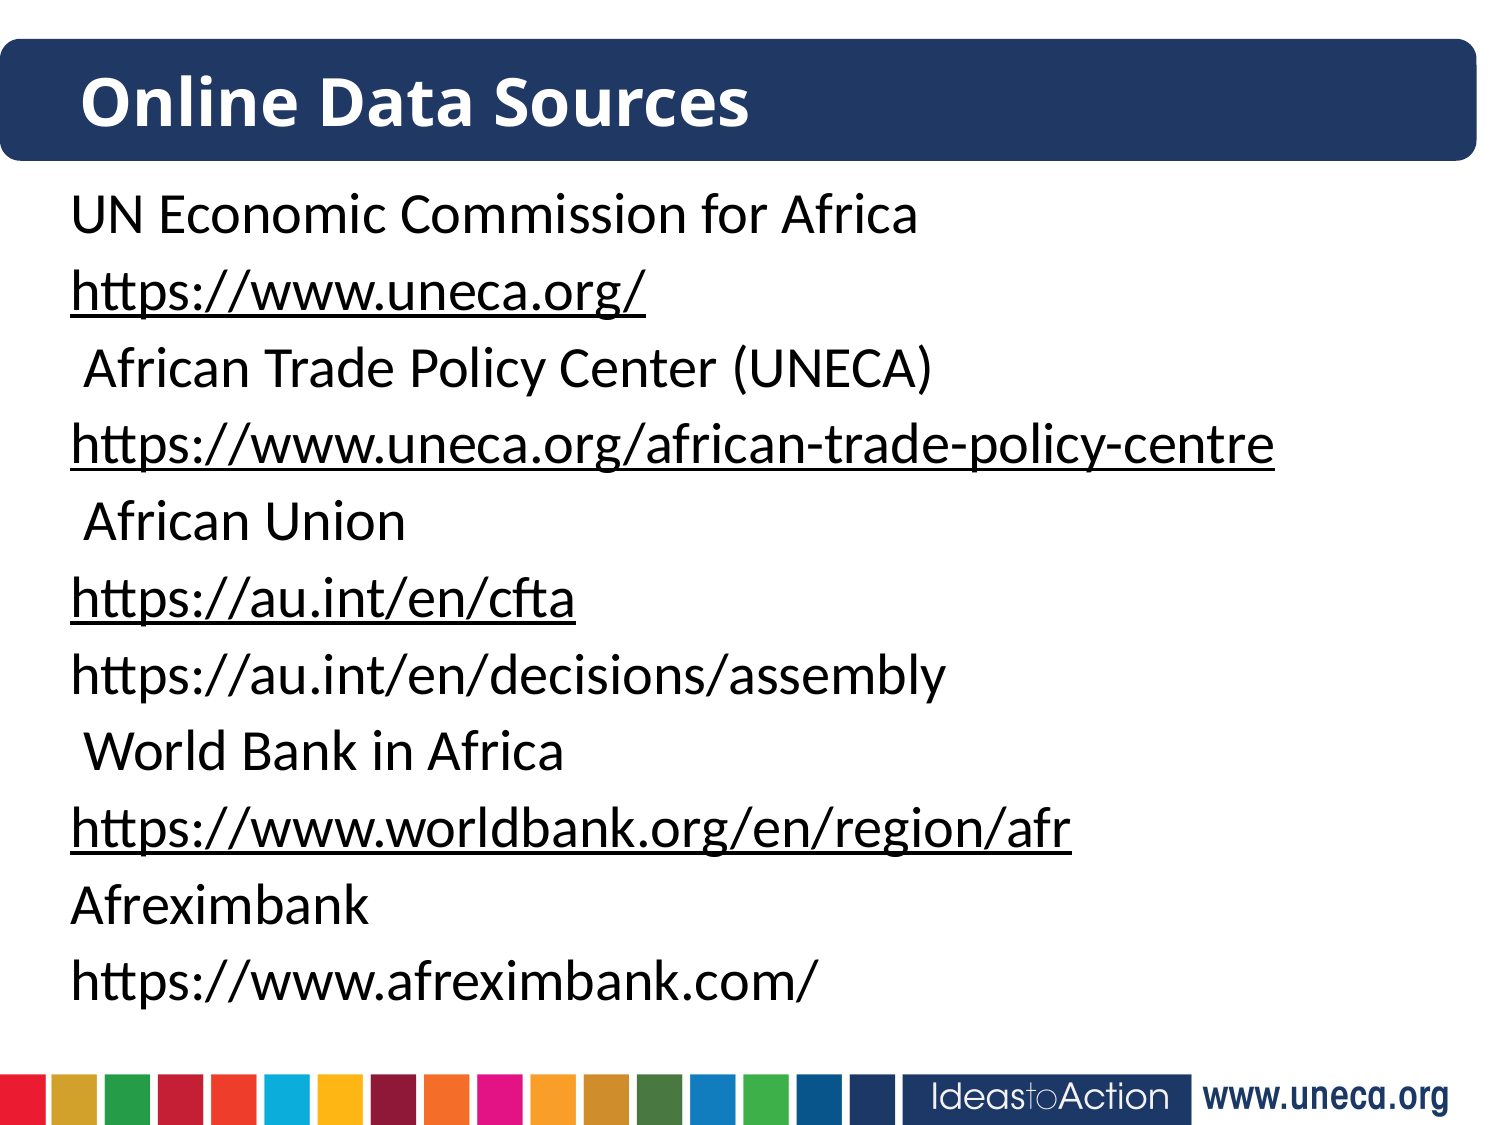

Online Data Sources
UN Economic Commission for Africa
https://www.uneca.org/
 African Trade Policy Center (UNECA)
https://www.uneca.org/african-trade-policy-centre
 African Union
https://au.int/en/cfta
https://au.int/en/decisions/assembly
 World Bank in Africa
https://www.worldbank.org/en/region/afr
Afreximbank
https://www.afreximbank.com/
#